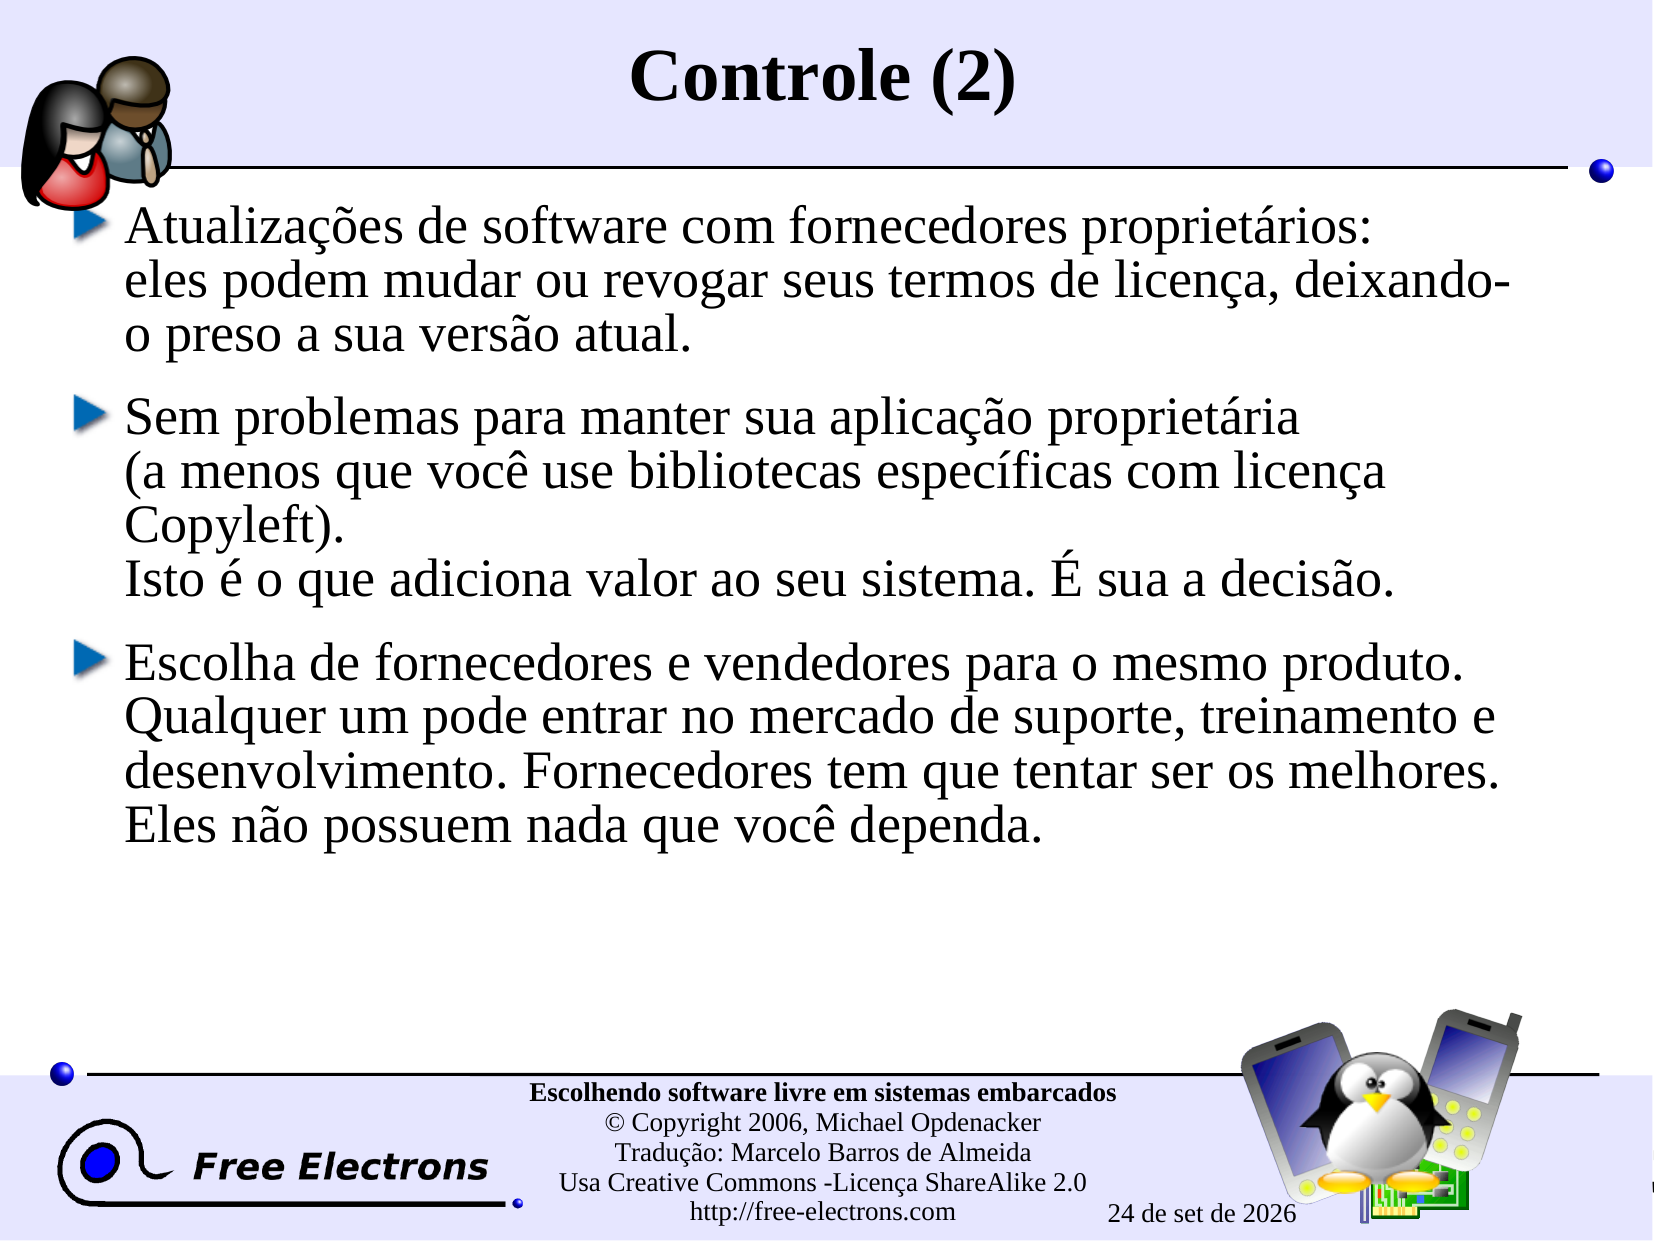

# Controle (2)
Atualizações de software com fornecedores proprietários:
eles podem mudar ou revogar seus termos de licença, deixando-o preso a sua versão atual.
Sem problemas para manter sua aplicação proprietária
(a menos que você use bibliotecas específicas com licença Copyleft).
Isto é o que adiciona valor ao seu sistema. É sua a decisão.
Escolha de fornecedores e vendedores para o mesmo produto. Qualquer um pode entrar no mercado de suporte, treinamento e desenvolvimento. Fornecedores tem que tentar ser os melhores. Eles não possuem nada que você dependa.